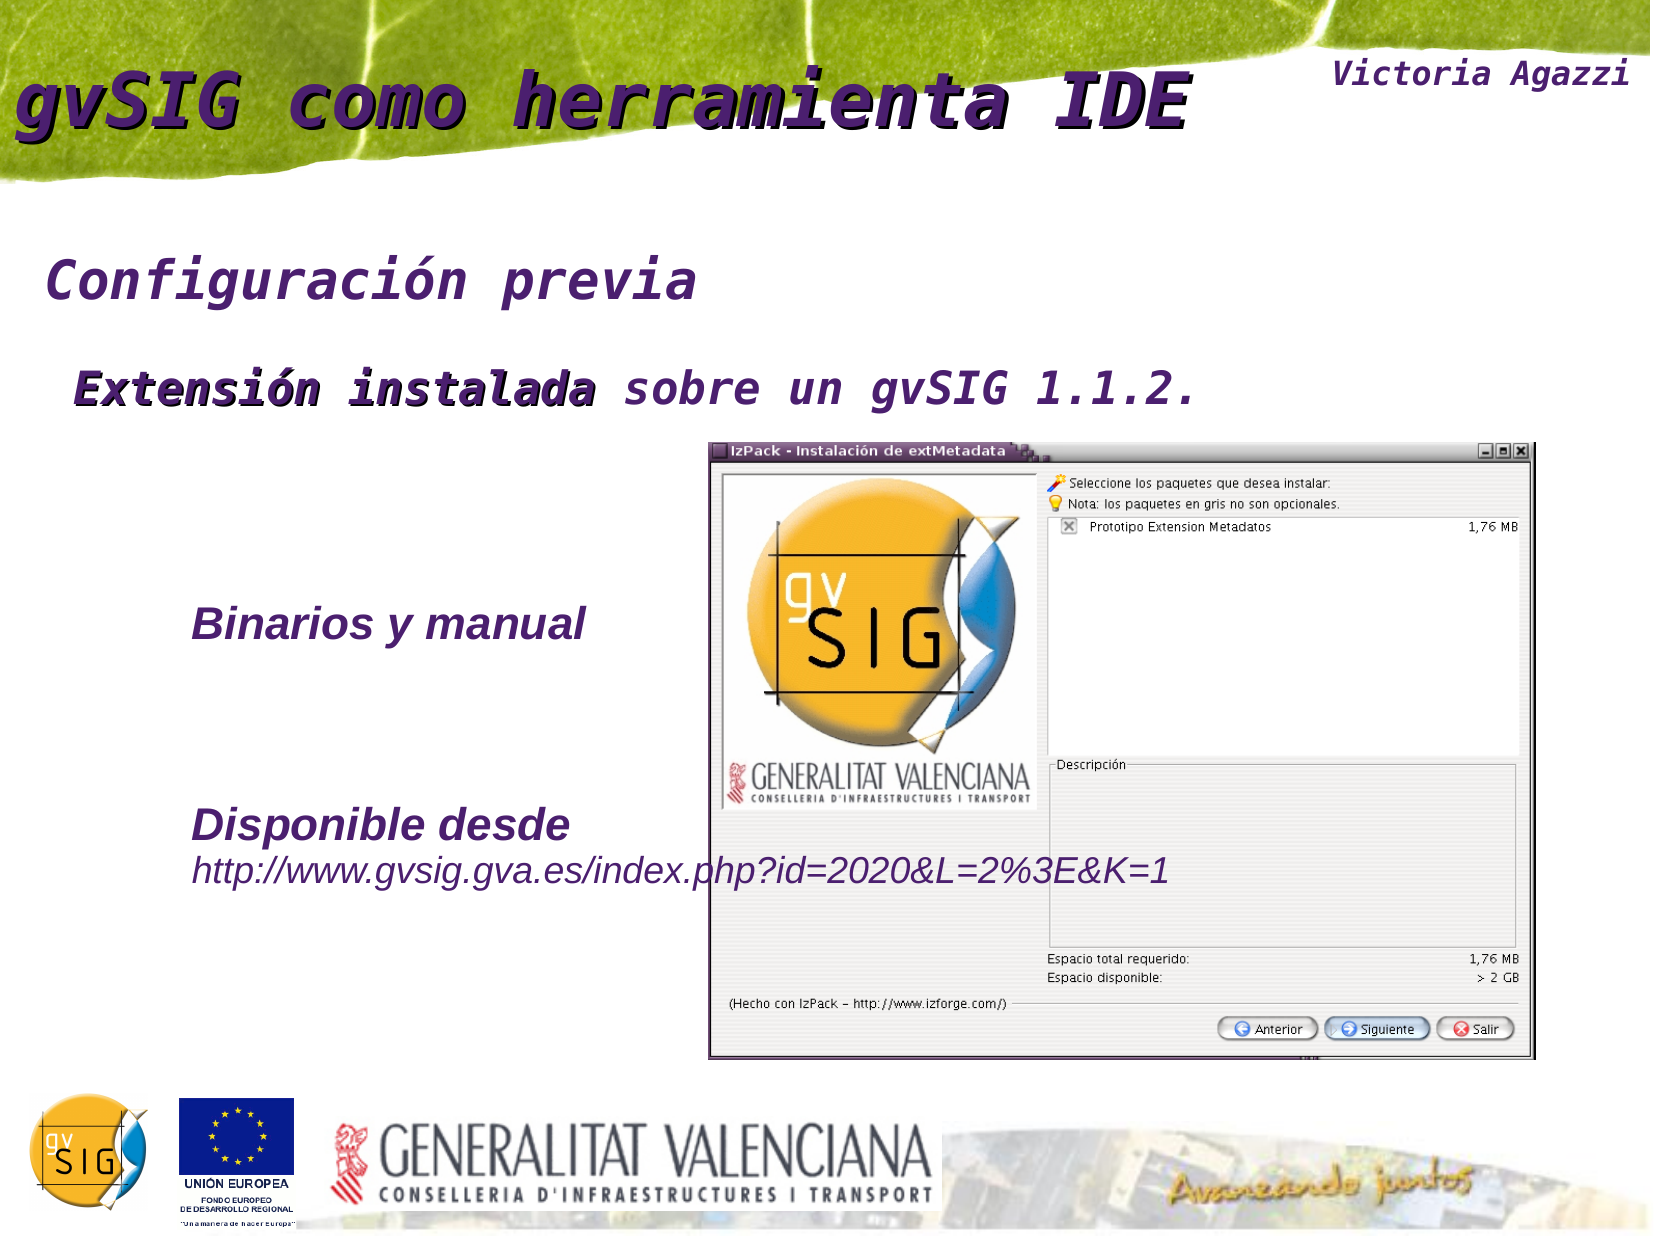

gvSIG como herramienta IDE
Victoria Agazzi
Configuración previa
Extensión instalada sobre un gvSIG 1.1.2.
Binarios y manual
Disponible desde
http://www.gvsig.gva.es/index.php?id=2020&L=2%3E&K=1